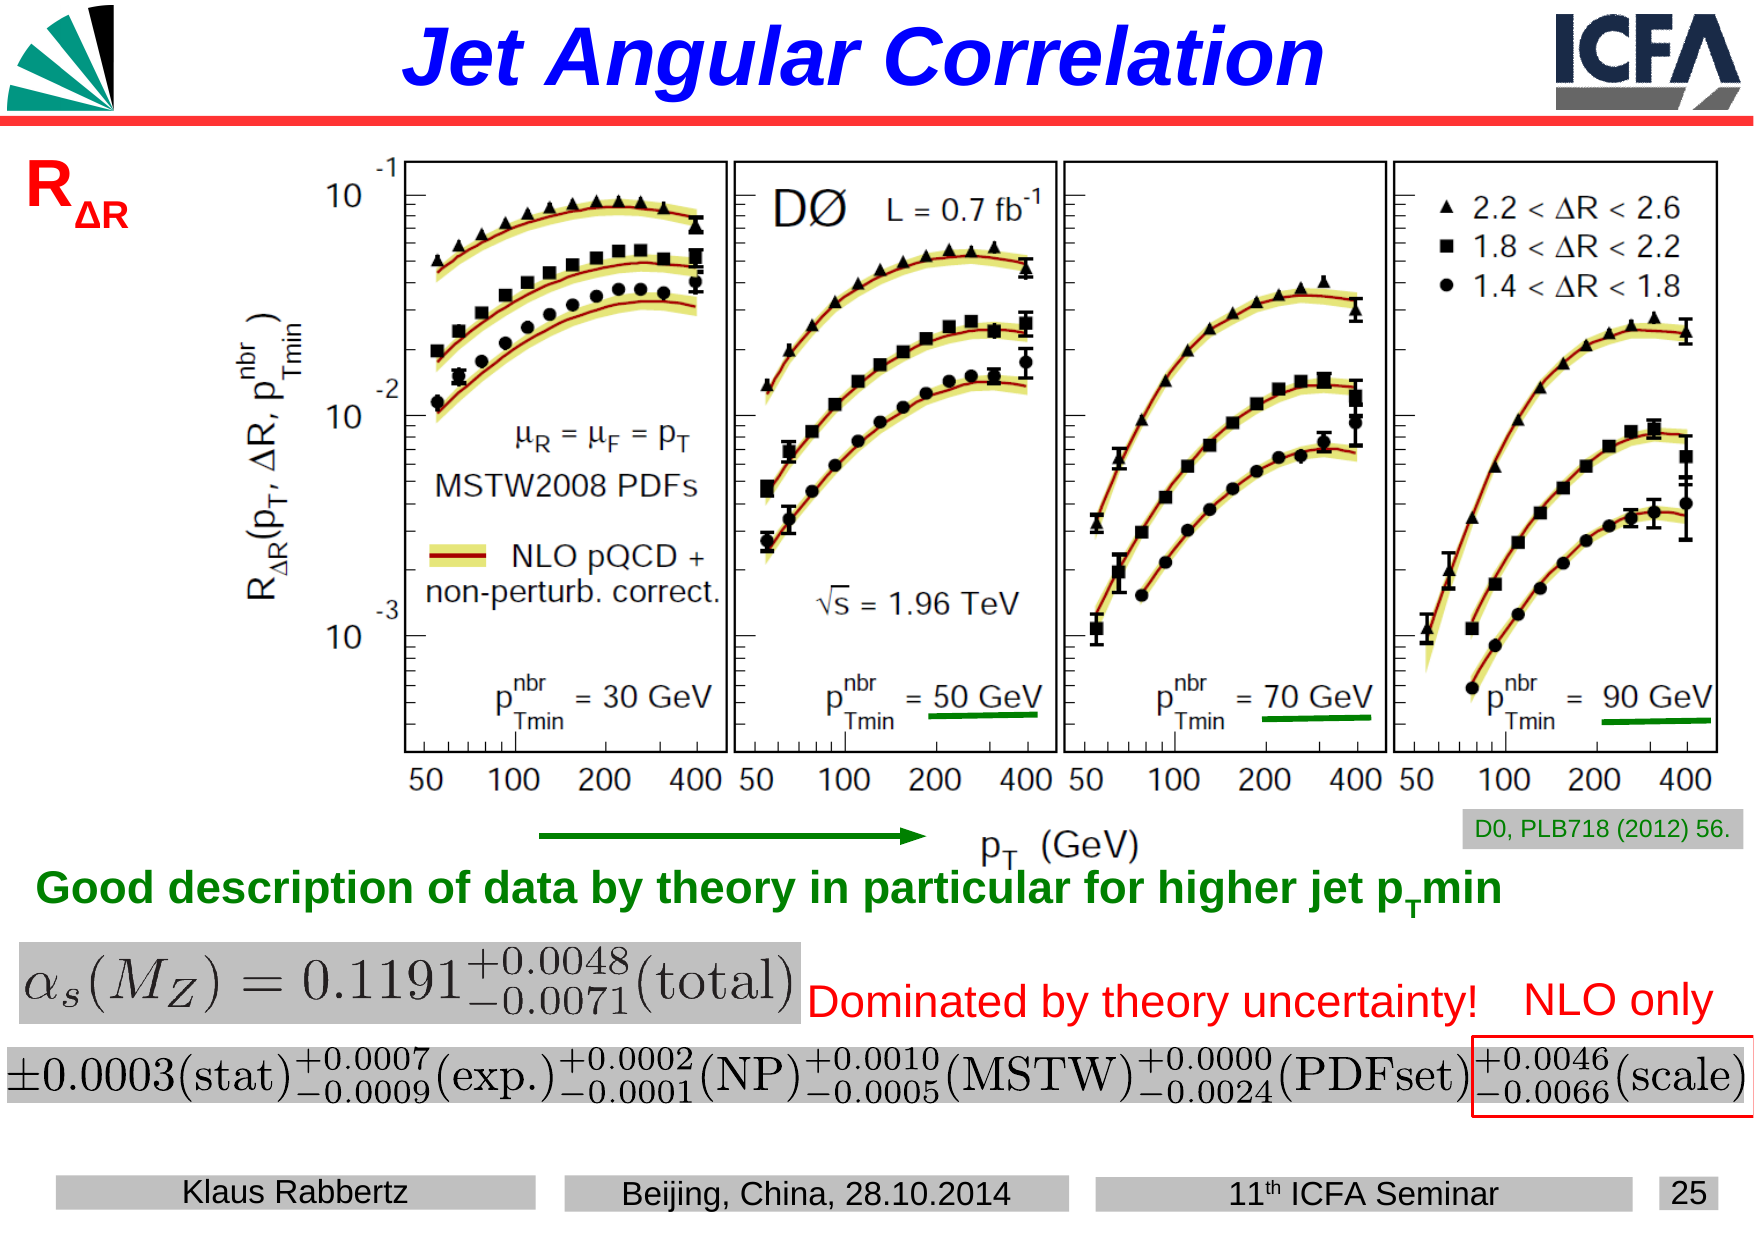

# Jet Angular Correlation
RΔR
D0, PLB718 (2012) 56.
Good description of data by theory in particular for higher jet pTmin
NLO only
Dominated by theory uncertainty!